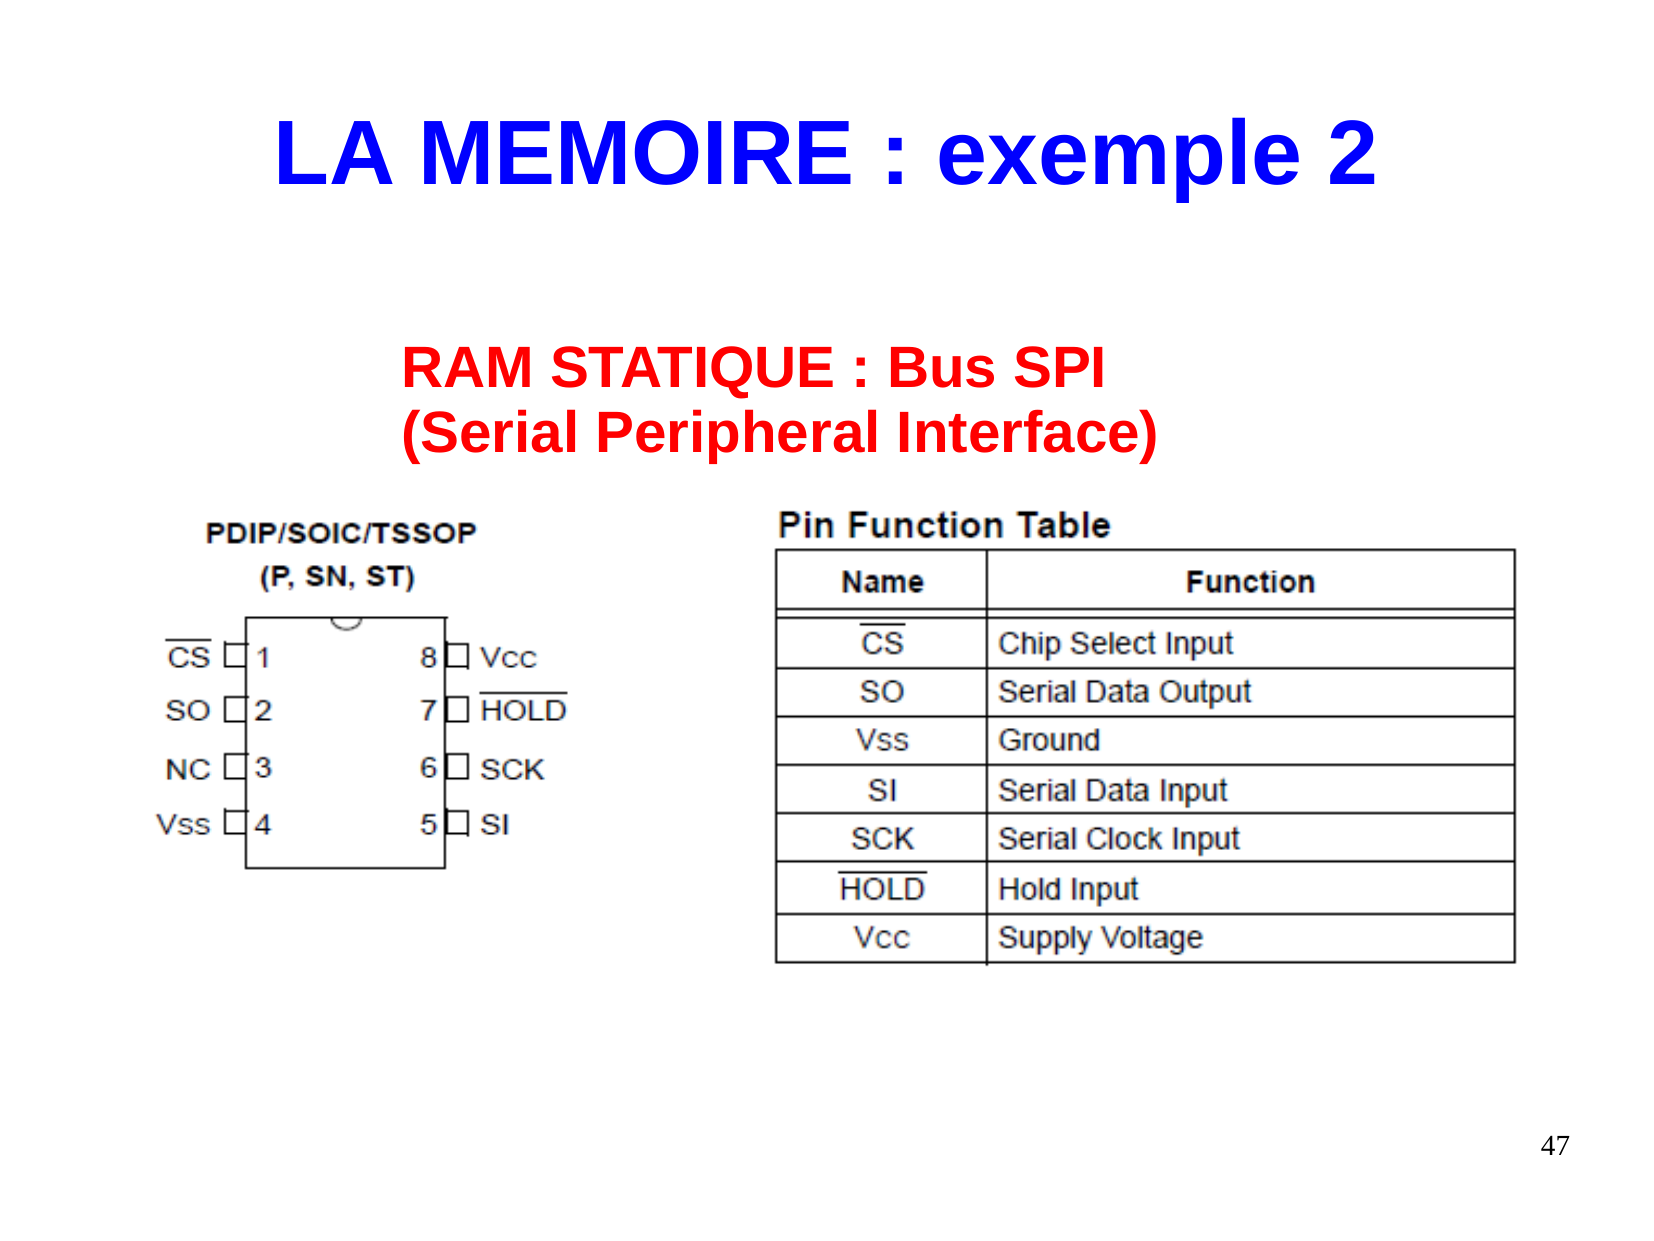

# LA MEMOIRE : exemple 2
RAM STATIQUE : Bus SPI (Serial Peripheral Interface)
47